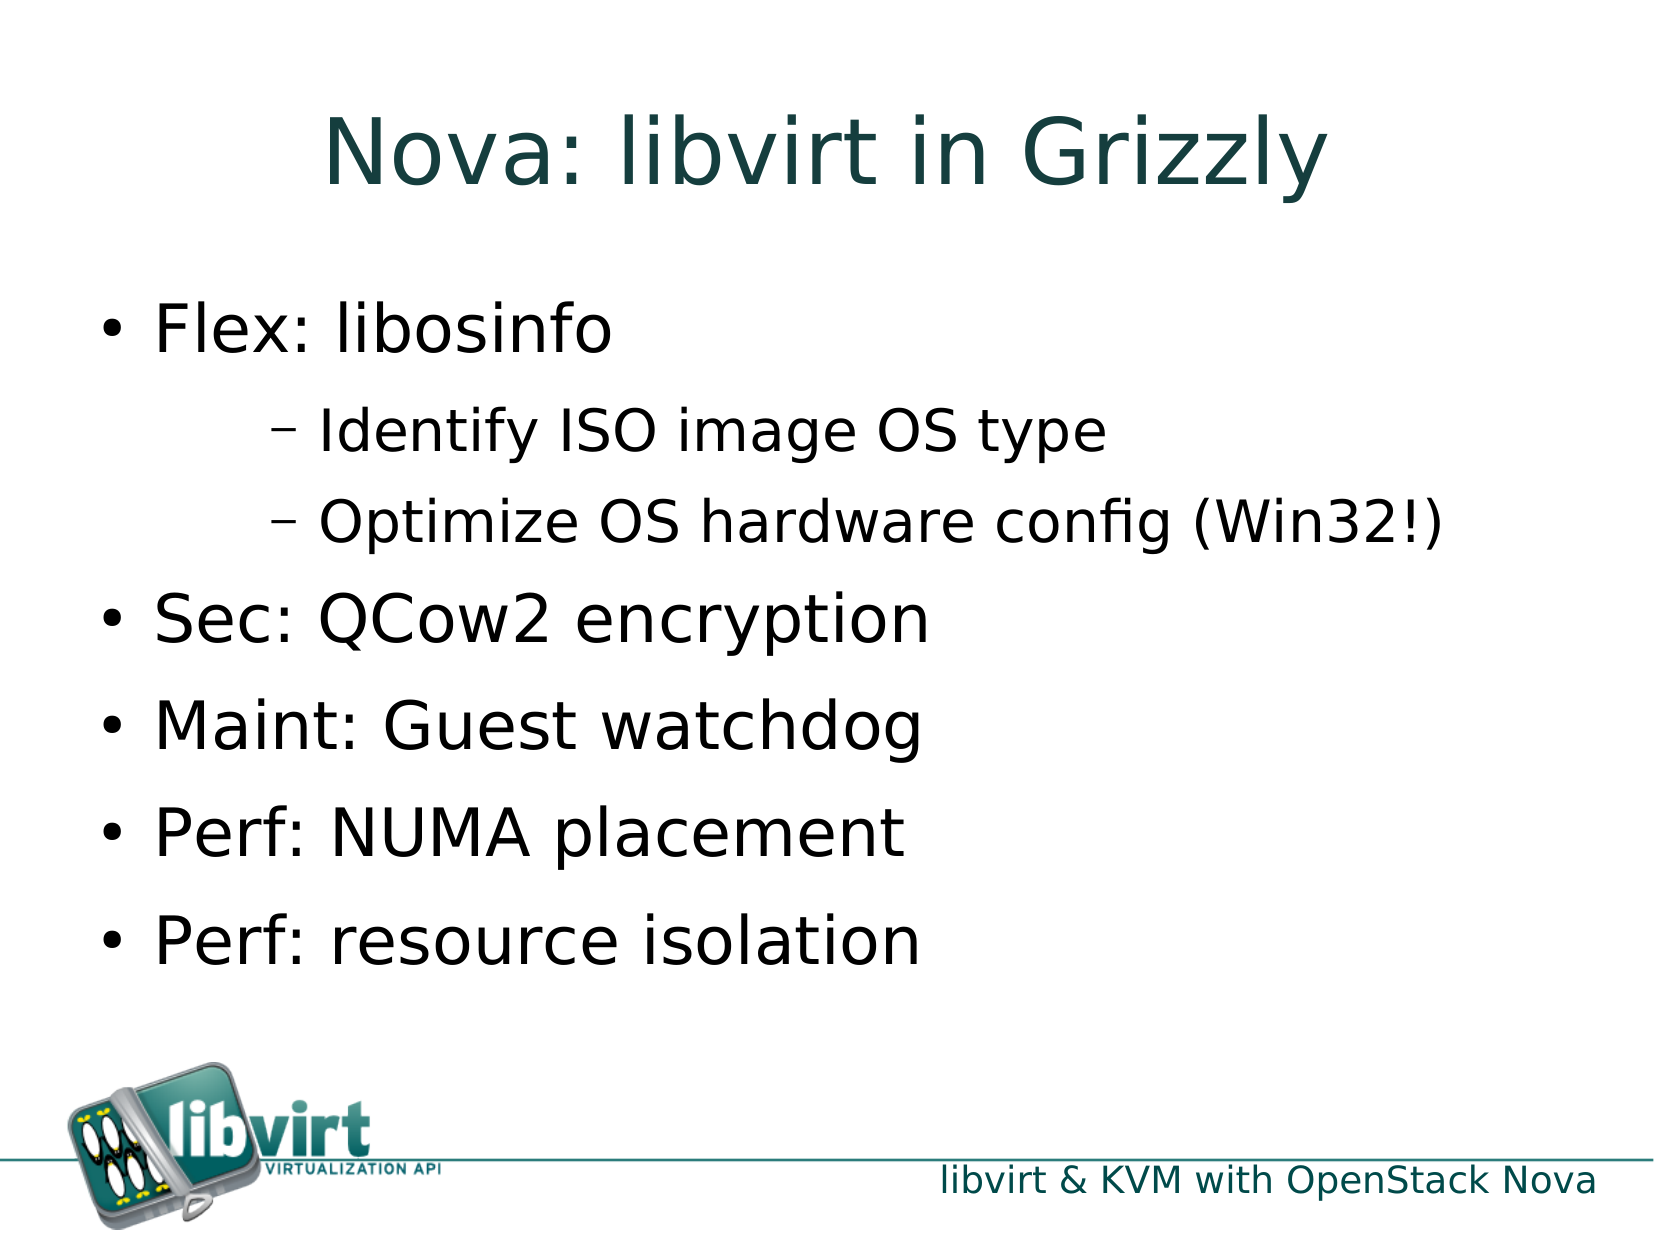

# Nova: libvirt in Grizzly
Flex: libosinfo
Identify ISO image OS type
Optimize OS hardware config (Win32!)
Sec: QCow2 encryption
Maint: Guest watchdog
Perf: NUMA placement
Perf: resource isolation
libvirt & KVM with OpenStack Nova